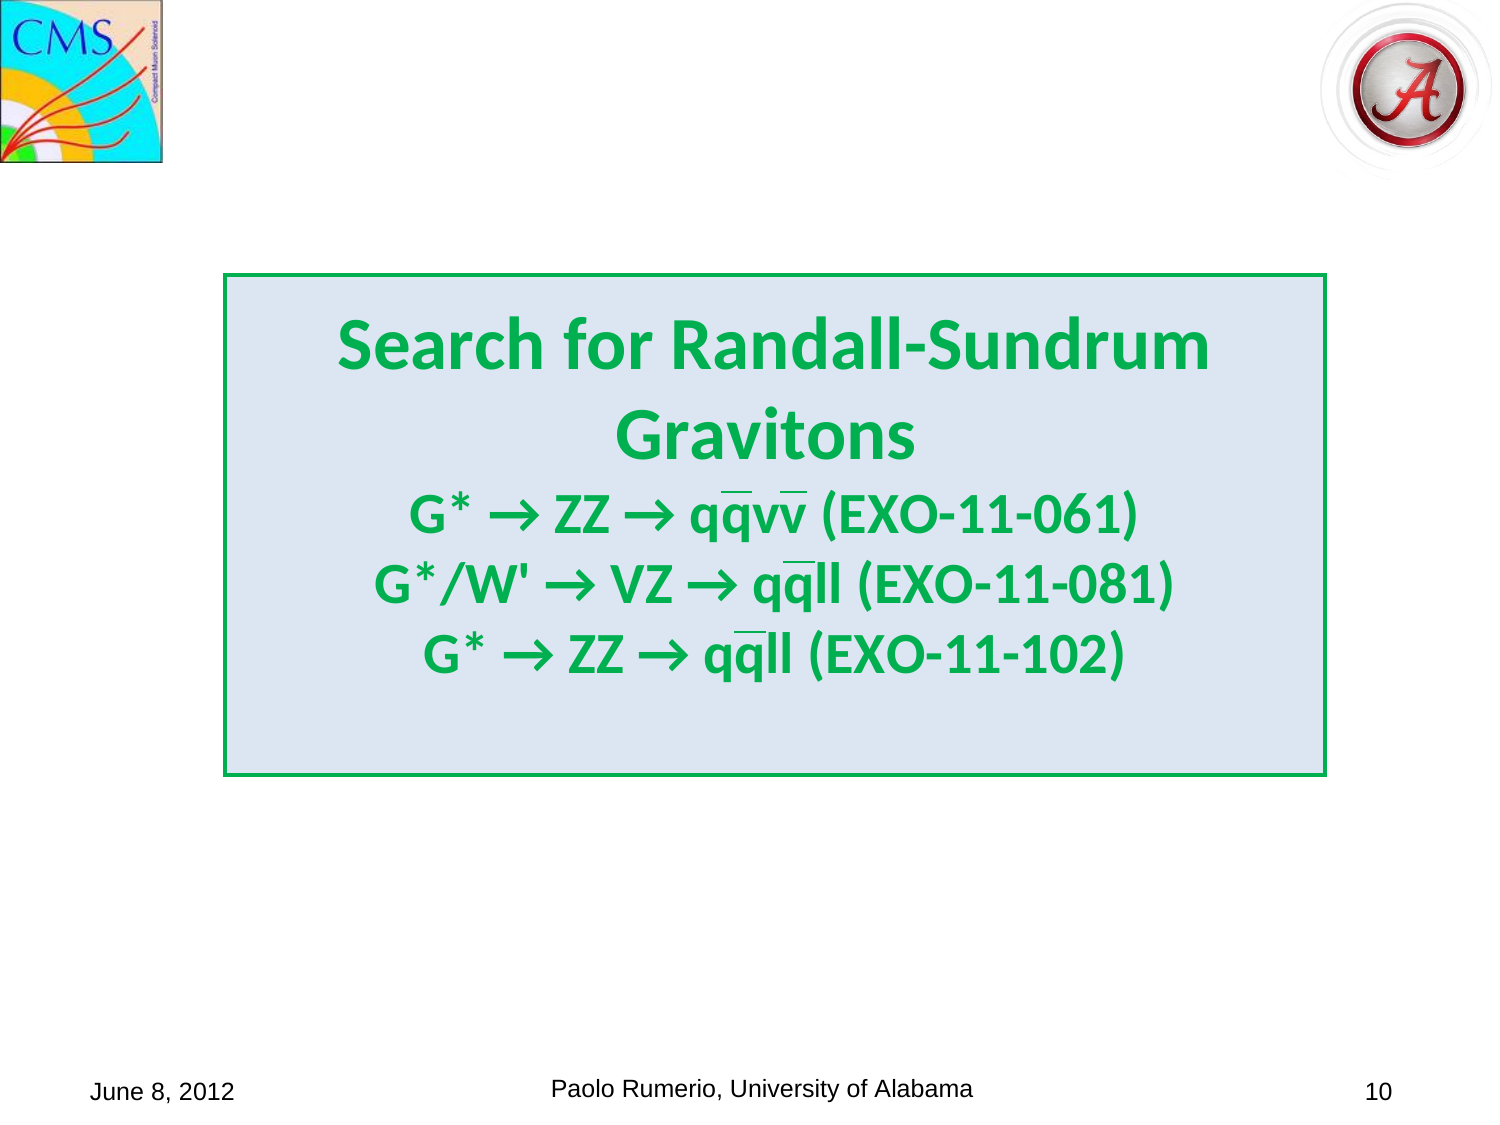

Search for Randall-Sundrum Gravitons
G* → ZZ → qqvv (EXO-11-061)
G*/W' → VZ → qqll (EXO-11-081)
G* → ZZ → qqll (EXO-11-102)
Paolo Rumerio, Univ. of Alabama
June 8, 2012
10